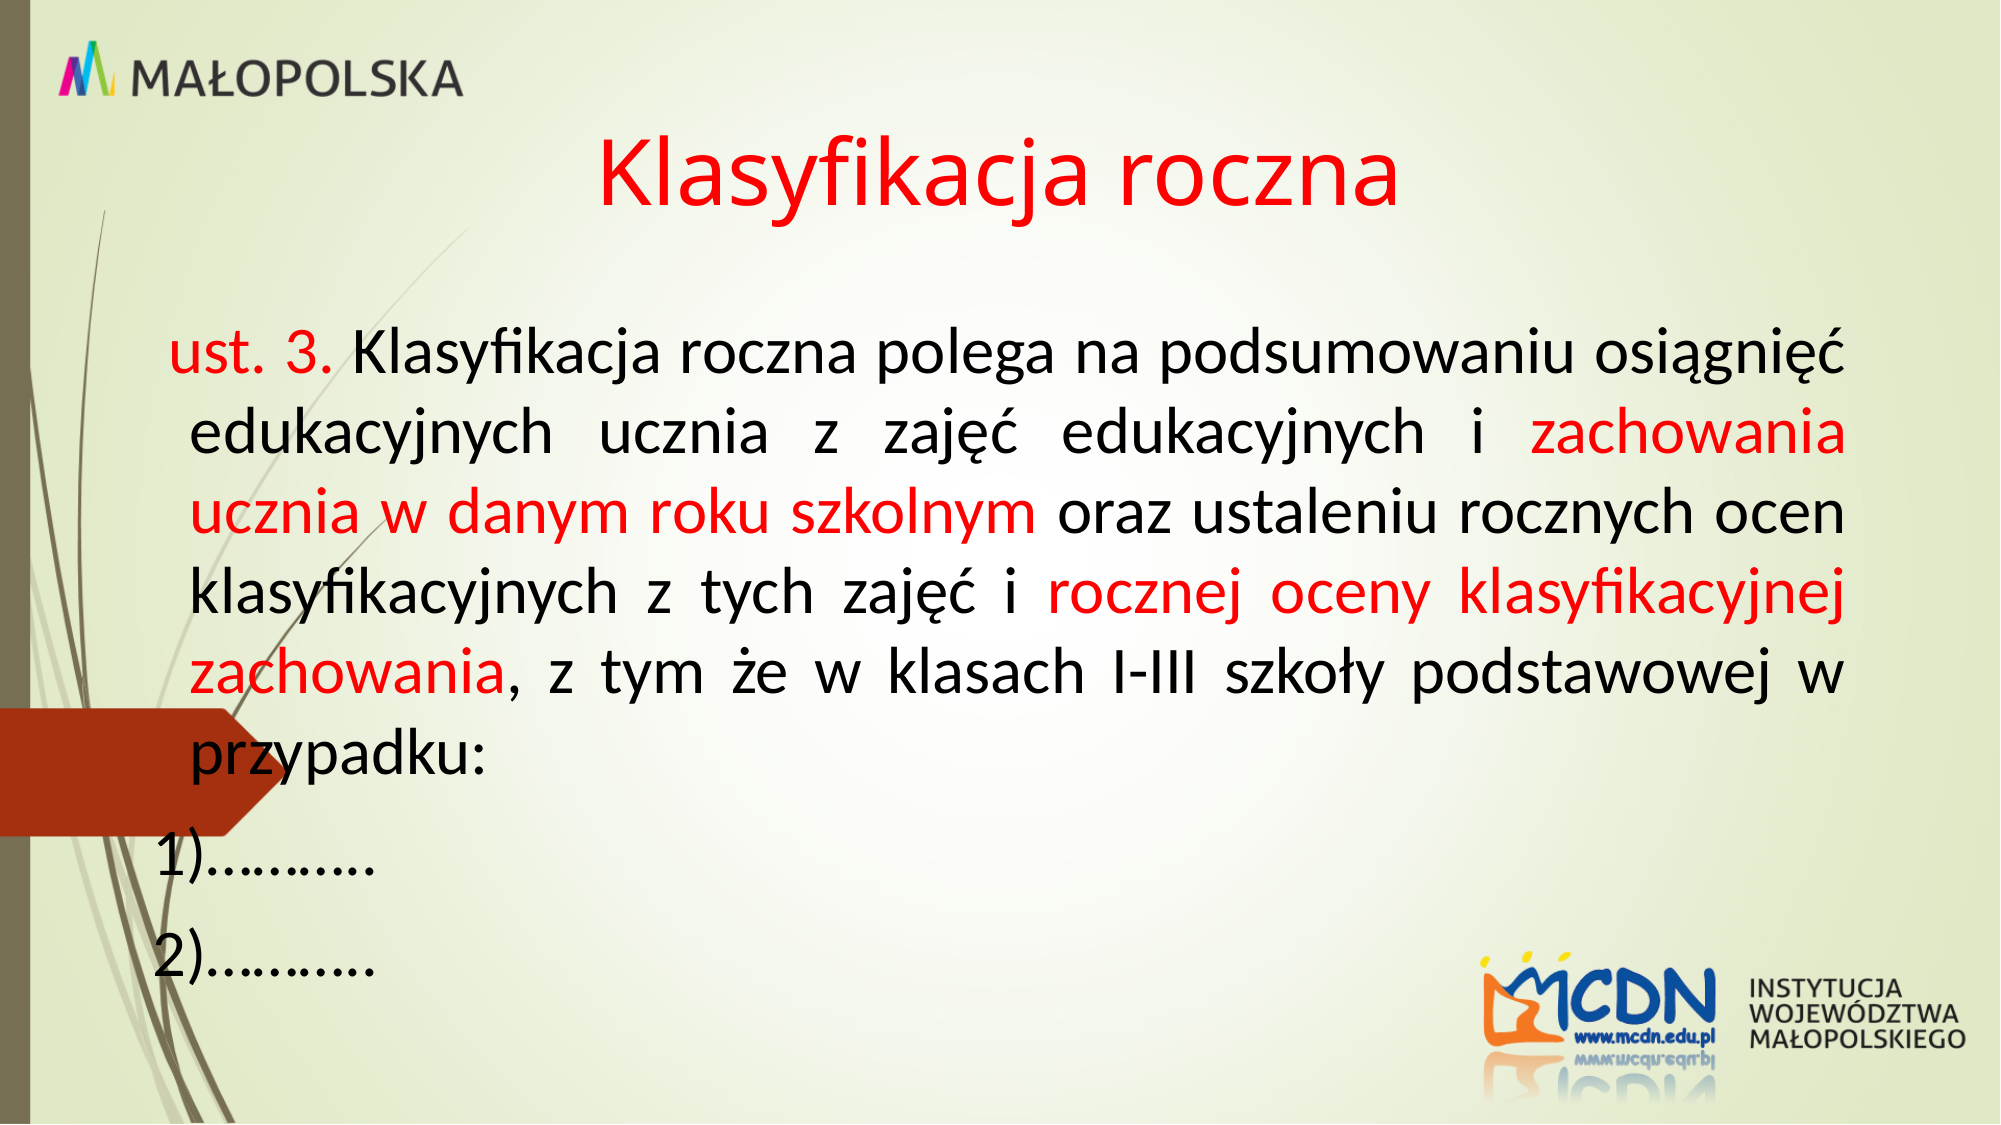

# Klasyfikacja roczna
 ust. 3. Klasyfikacja roczna polega na podsumowaniu osiągnięć edukacyjnych ucznia z zajęć edukacyjnych i zachowania ucznia w danym roku szkolnym oraz ustaleniu rocznych ocen klasyfikacyjnych z tych zajęć i rocznej oceny klasyfikacyjnej zachowania, z tym że w klasach I-III szkoły podstawowej w przypadku:
1)………..
2)………..